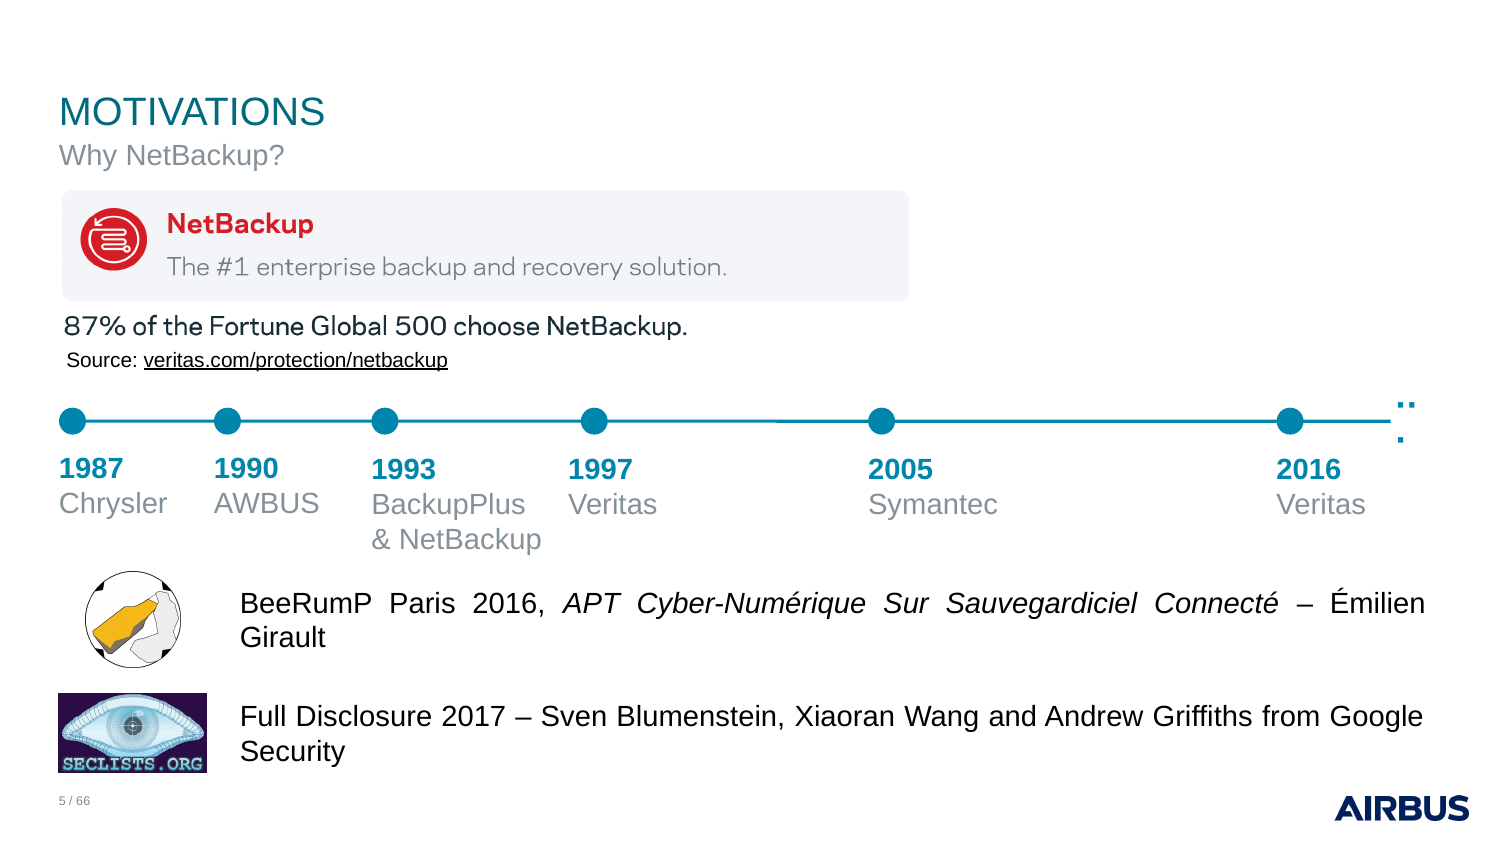

# MOTIVATIONS Why NetBackup?
Source: veritas.com/protection/netbackup
⋅⋅⋅
1987
Chrysler
1990
AWBUS
1993
BackupPlus
& NetBackup
1997
Veritas
2005
Symantec
2016
Veritas
BeeRumP Paris 2016, APT Cyber-Numérique Sur Sauvegardiciel Connecté – Émilien Girault
Full Disclosure 2017 – Sven Blumenstein, Xiaoran Wang and Andrew Griffiths from Google Security